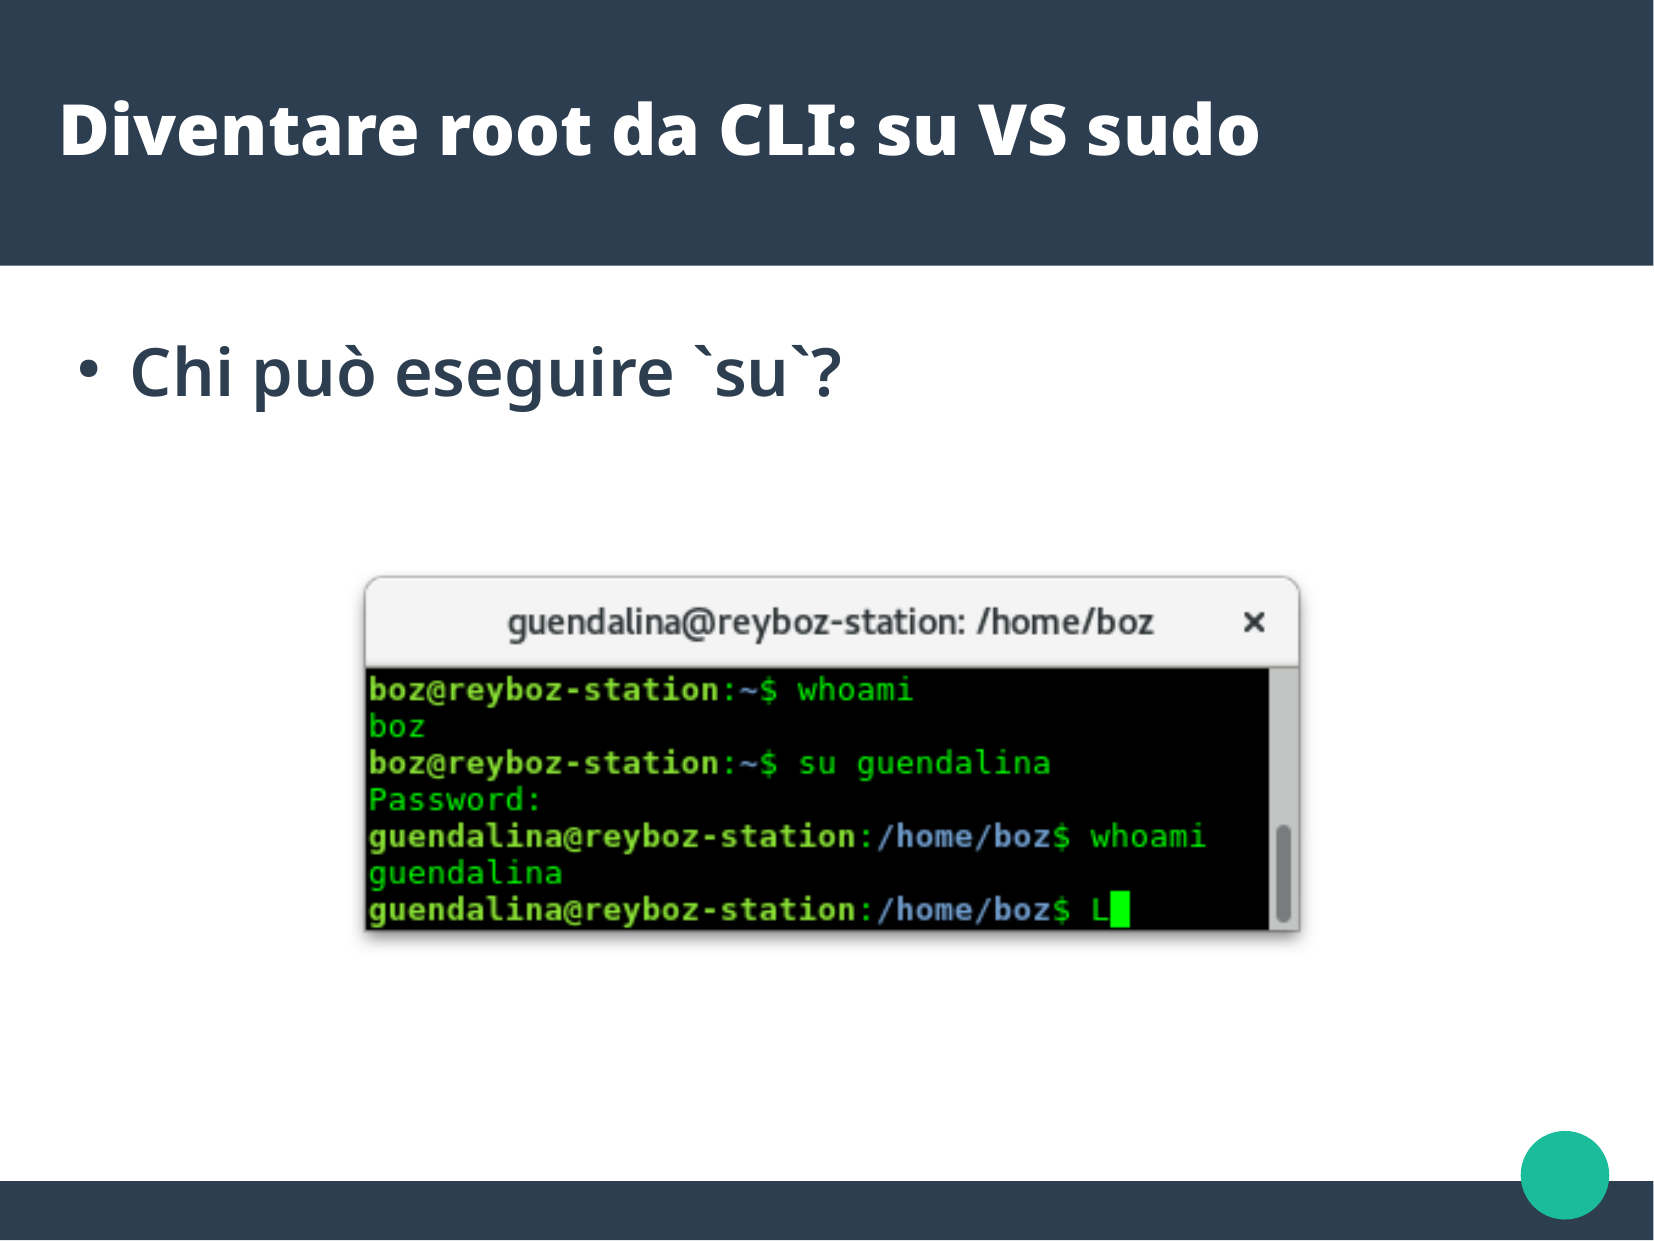

# Diventare root da CLI: su VS sudo
Chi può eseguire `su`?